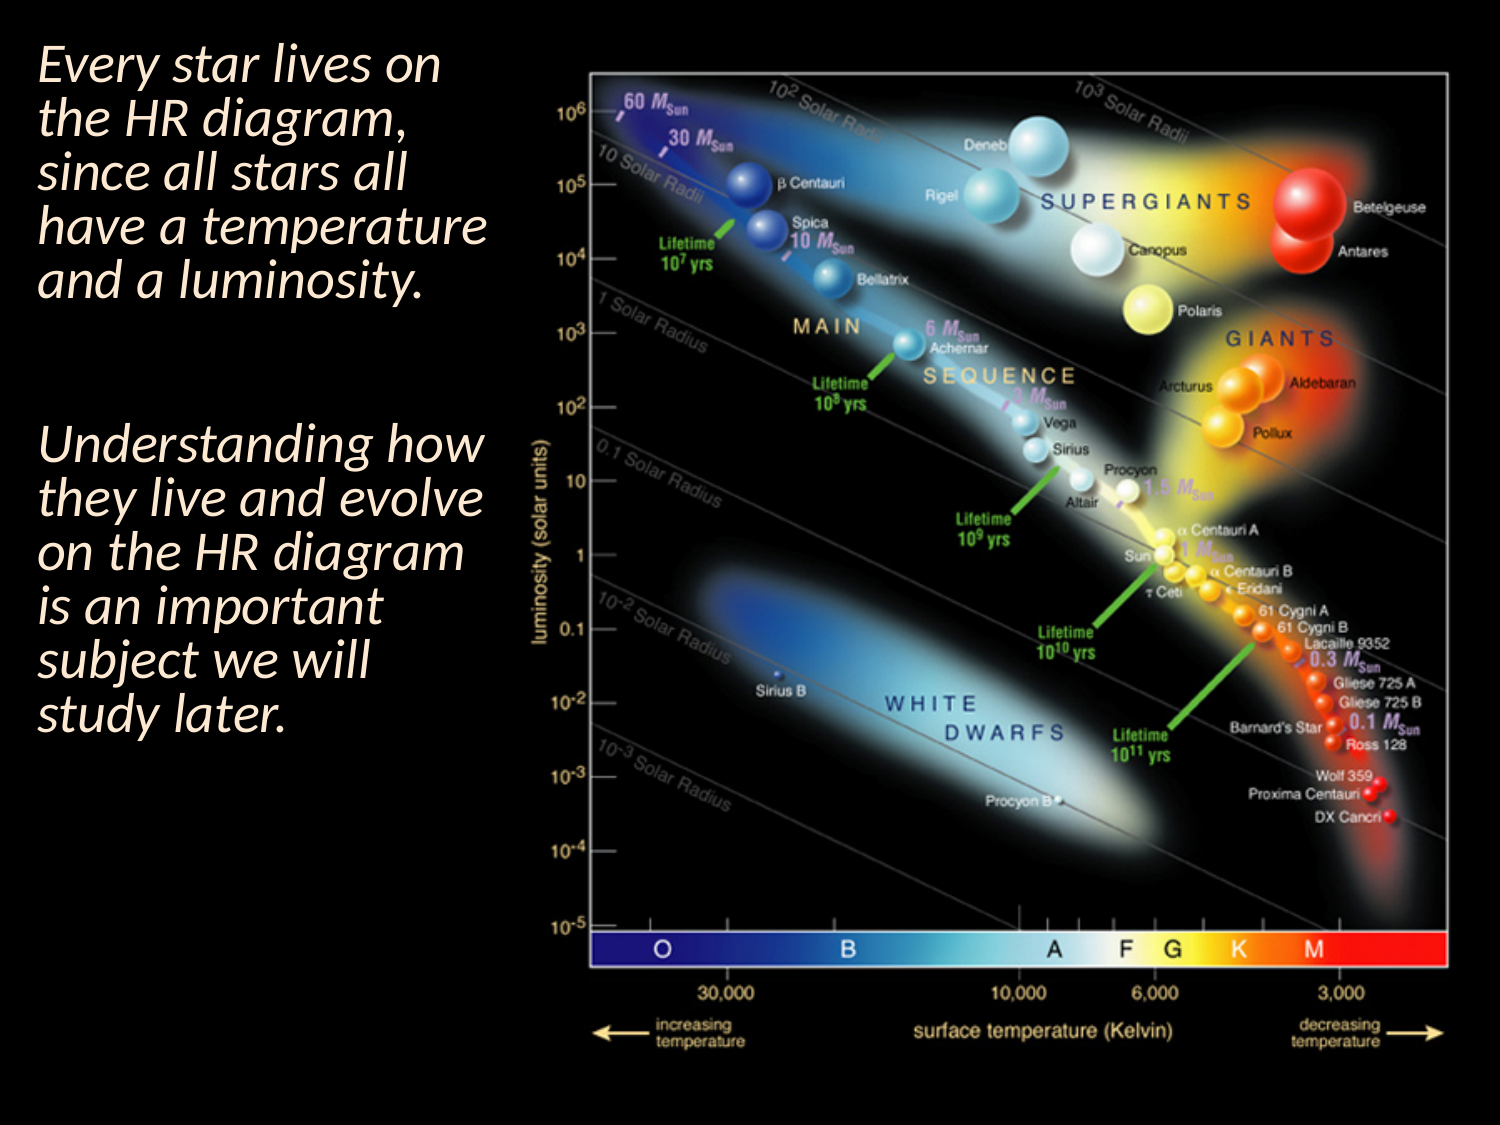

Every star lives on the HR diagram, since all stars all have a temperature and a luminosity.
Understanding how they live and evolve on the HR diagram is an important subject we will study later.